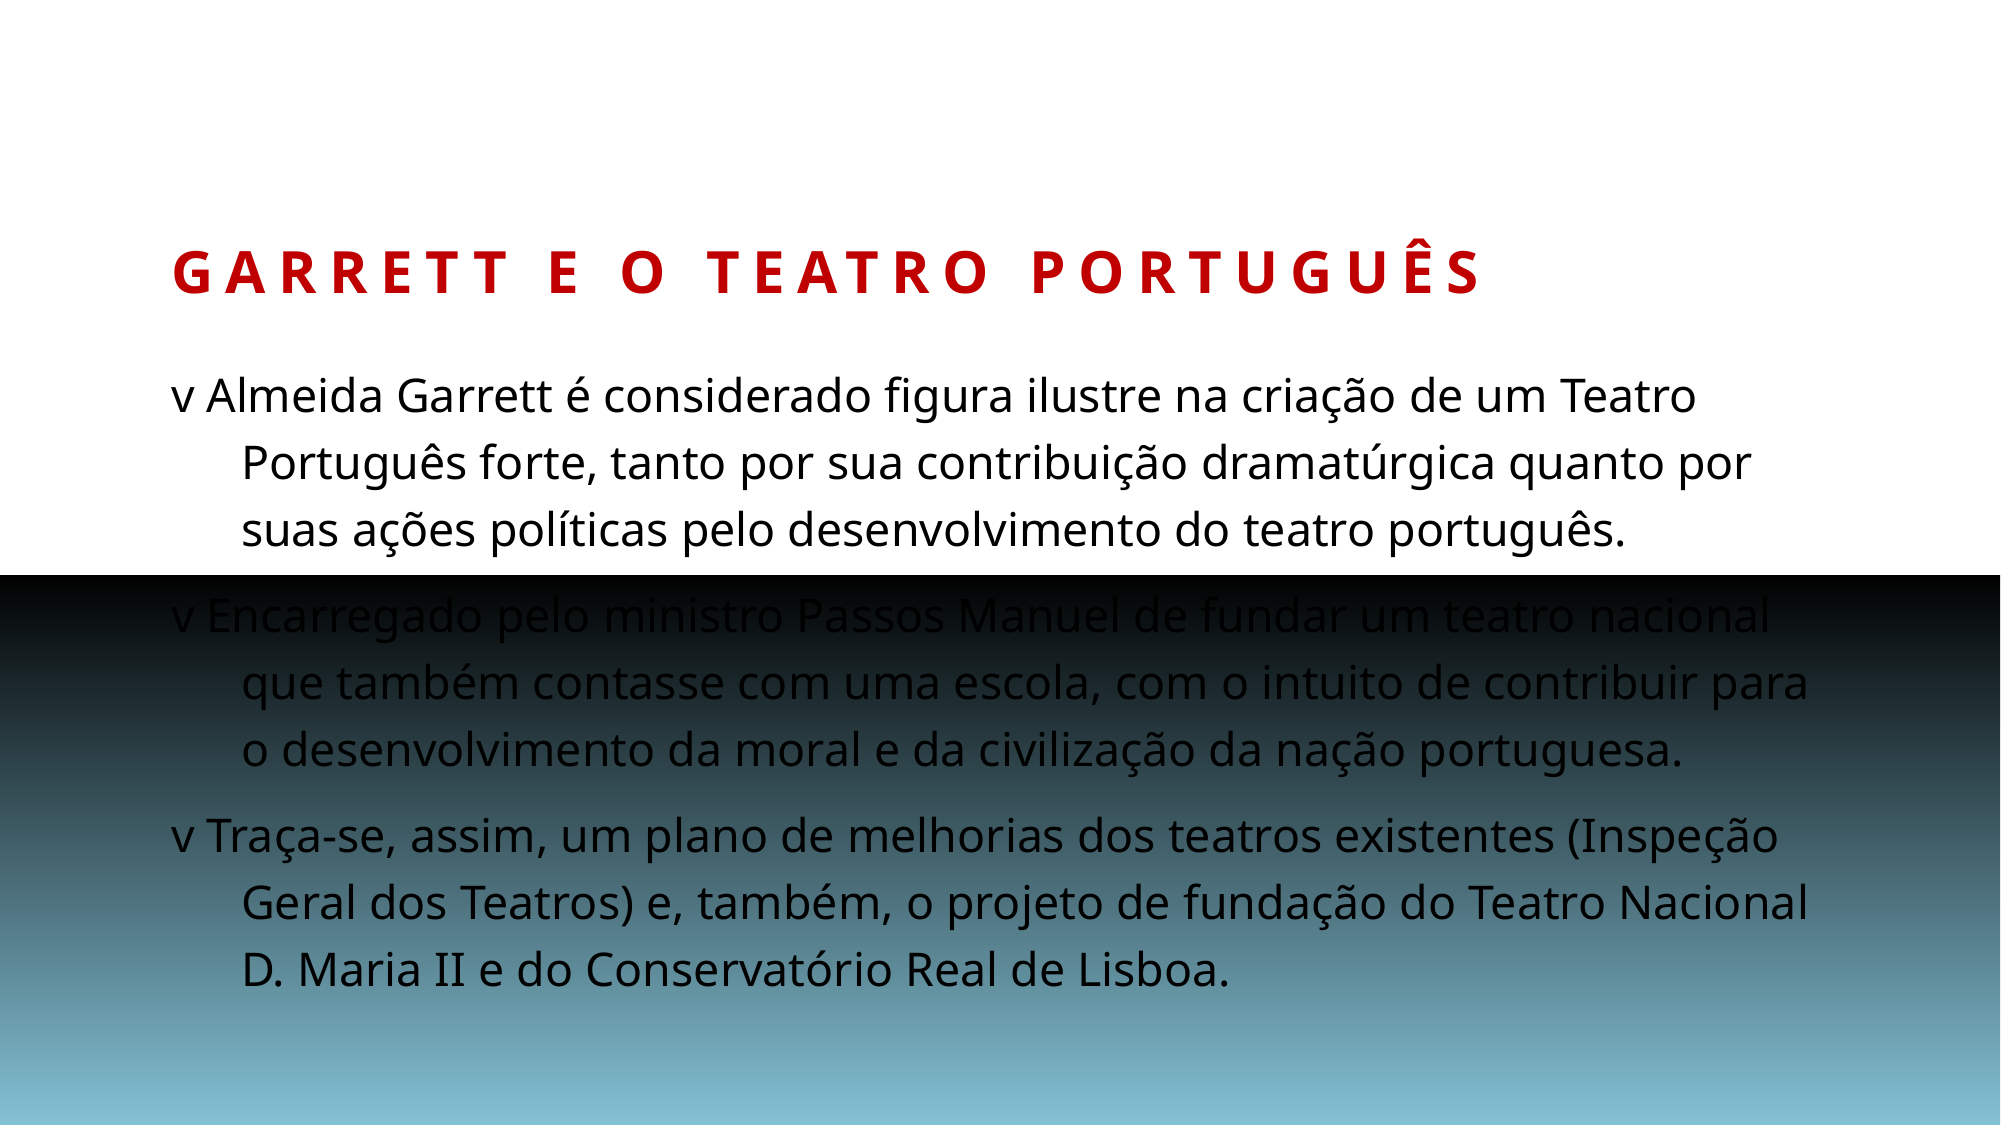

# Garrett e o Teatro Português
Almeida Garrett é considerado figura ilustre na criação de um Teatro Português forte, tanto por sua contribuição dramatúrgica quanto por suas ações políticas pelo desenvolvimento do teatro português.
Encarregado pelo ministro Passos Manuel de fundar um teatro nacional que também contasse com uma escola, com o intuito de contribuir para o desenvolvimento da moral e da civilização da nação portuguesa.
Traça-se, assim, um plano de melhorias dos teatros existentes (Inspeção Geral dos Teatros) e, também, o projeto de fundação do Teatro Nacional D. Maria II e do Conservatório Real de Lisboa.